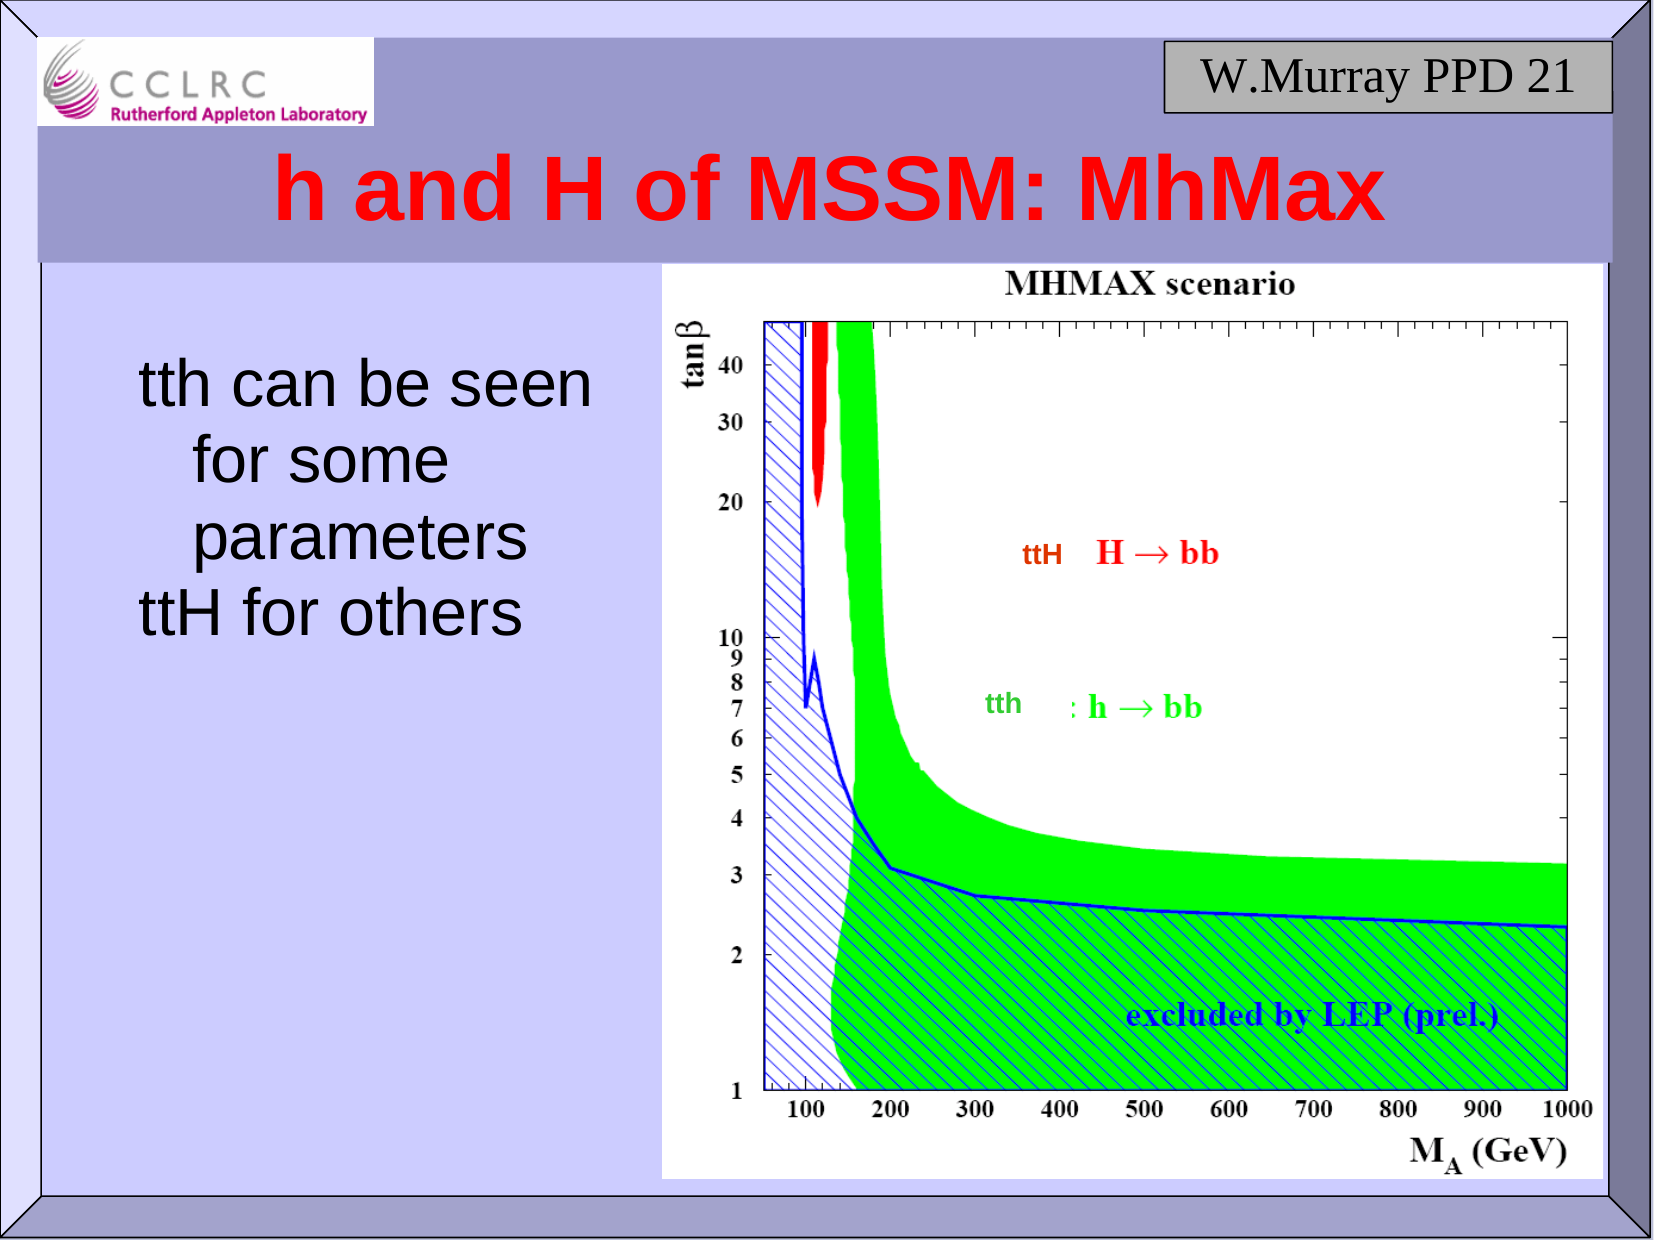

# h and H of MSSM: MhMax
ATLAS Preliminary 300fb-1
ttH
tth
tth can be seen for some parameters
ttH for others